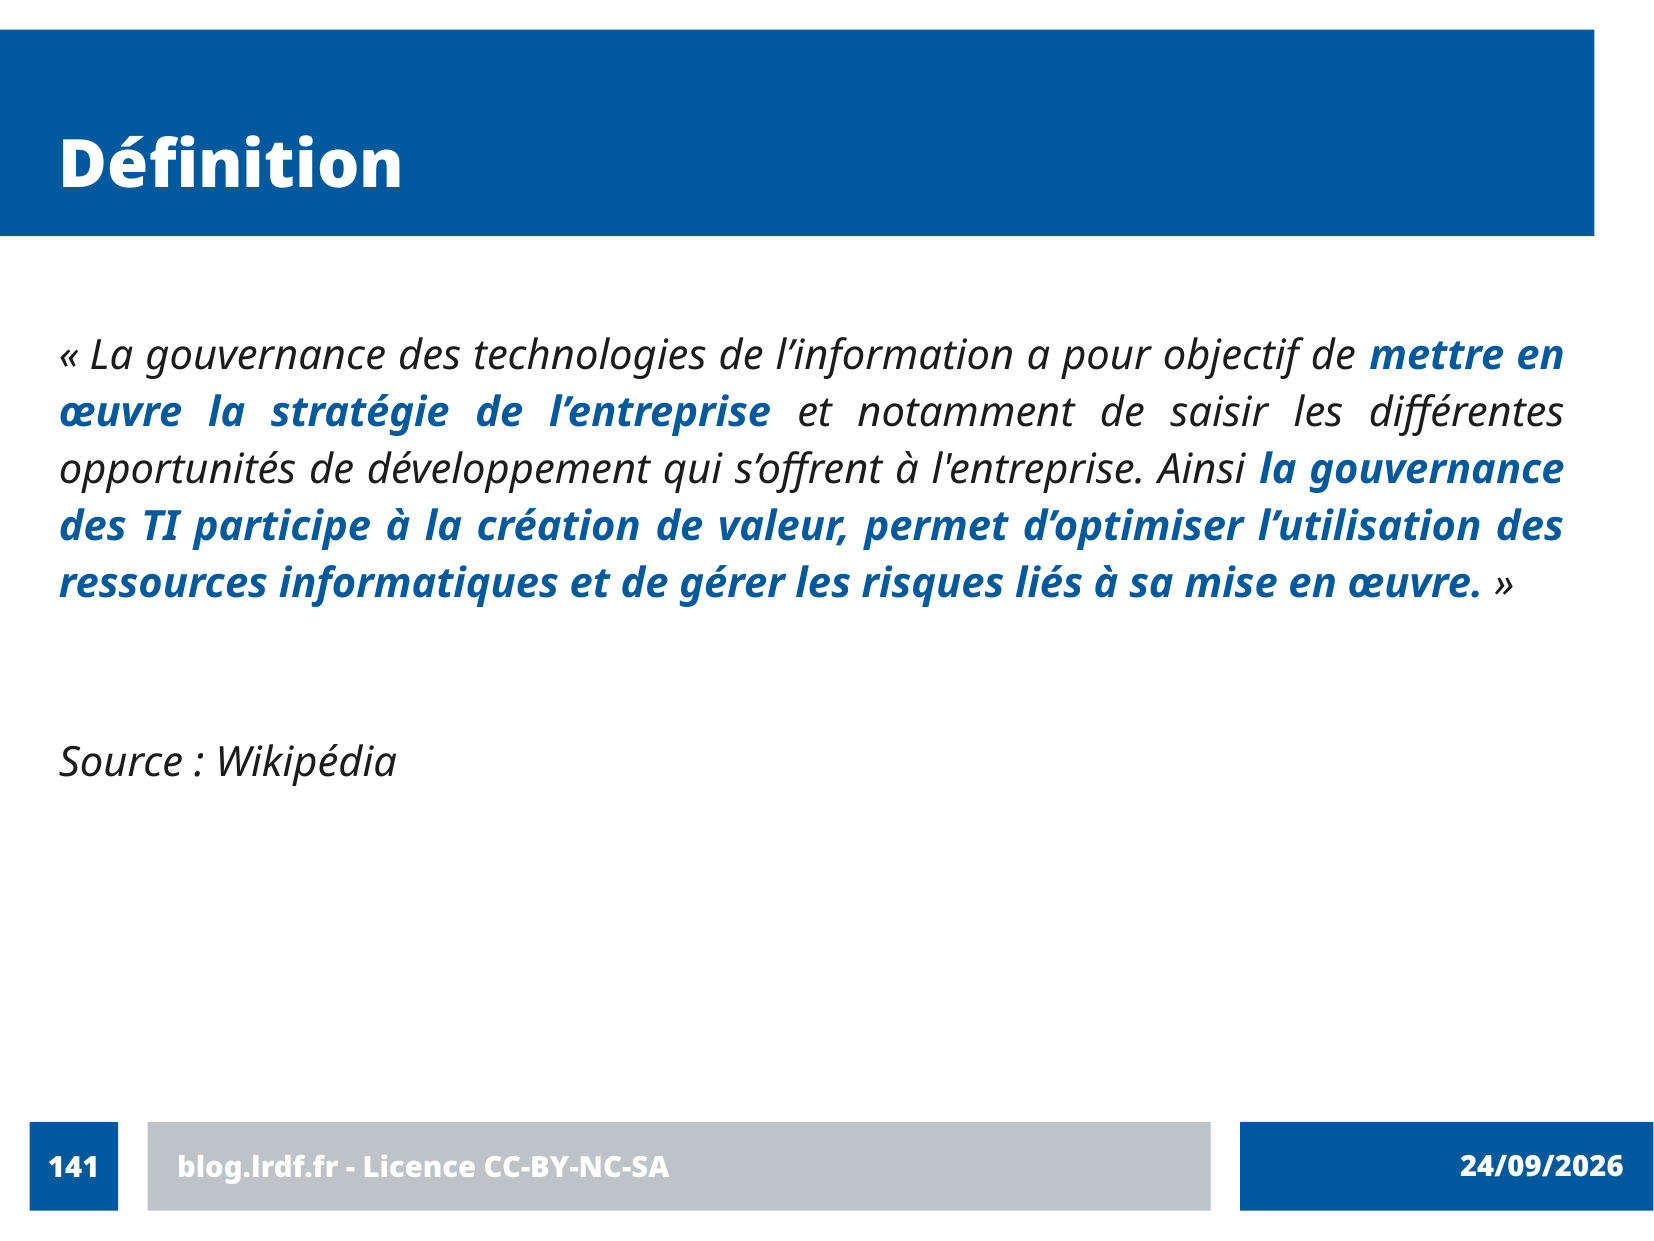

# Définition
« La gouvernance des technologies de l’information a pour objectif de mettre en œuvre la stratégie de l’entreprise et notamment de saisir les différentes opportunités de développement qui s’offrent à l'entreprise. Ainsi la gouvernance des TI participe à la création de valeur, permet d’optimiser l’utilisation des ressources informatiques et de gérer les risques liés à sa mise en œuvre. »
Source : Wikipédia
141
blog.lrdf.fr - Licence CC-BY-NC-SA